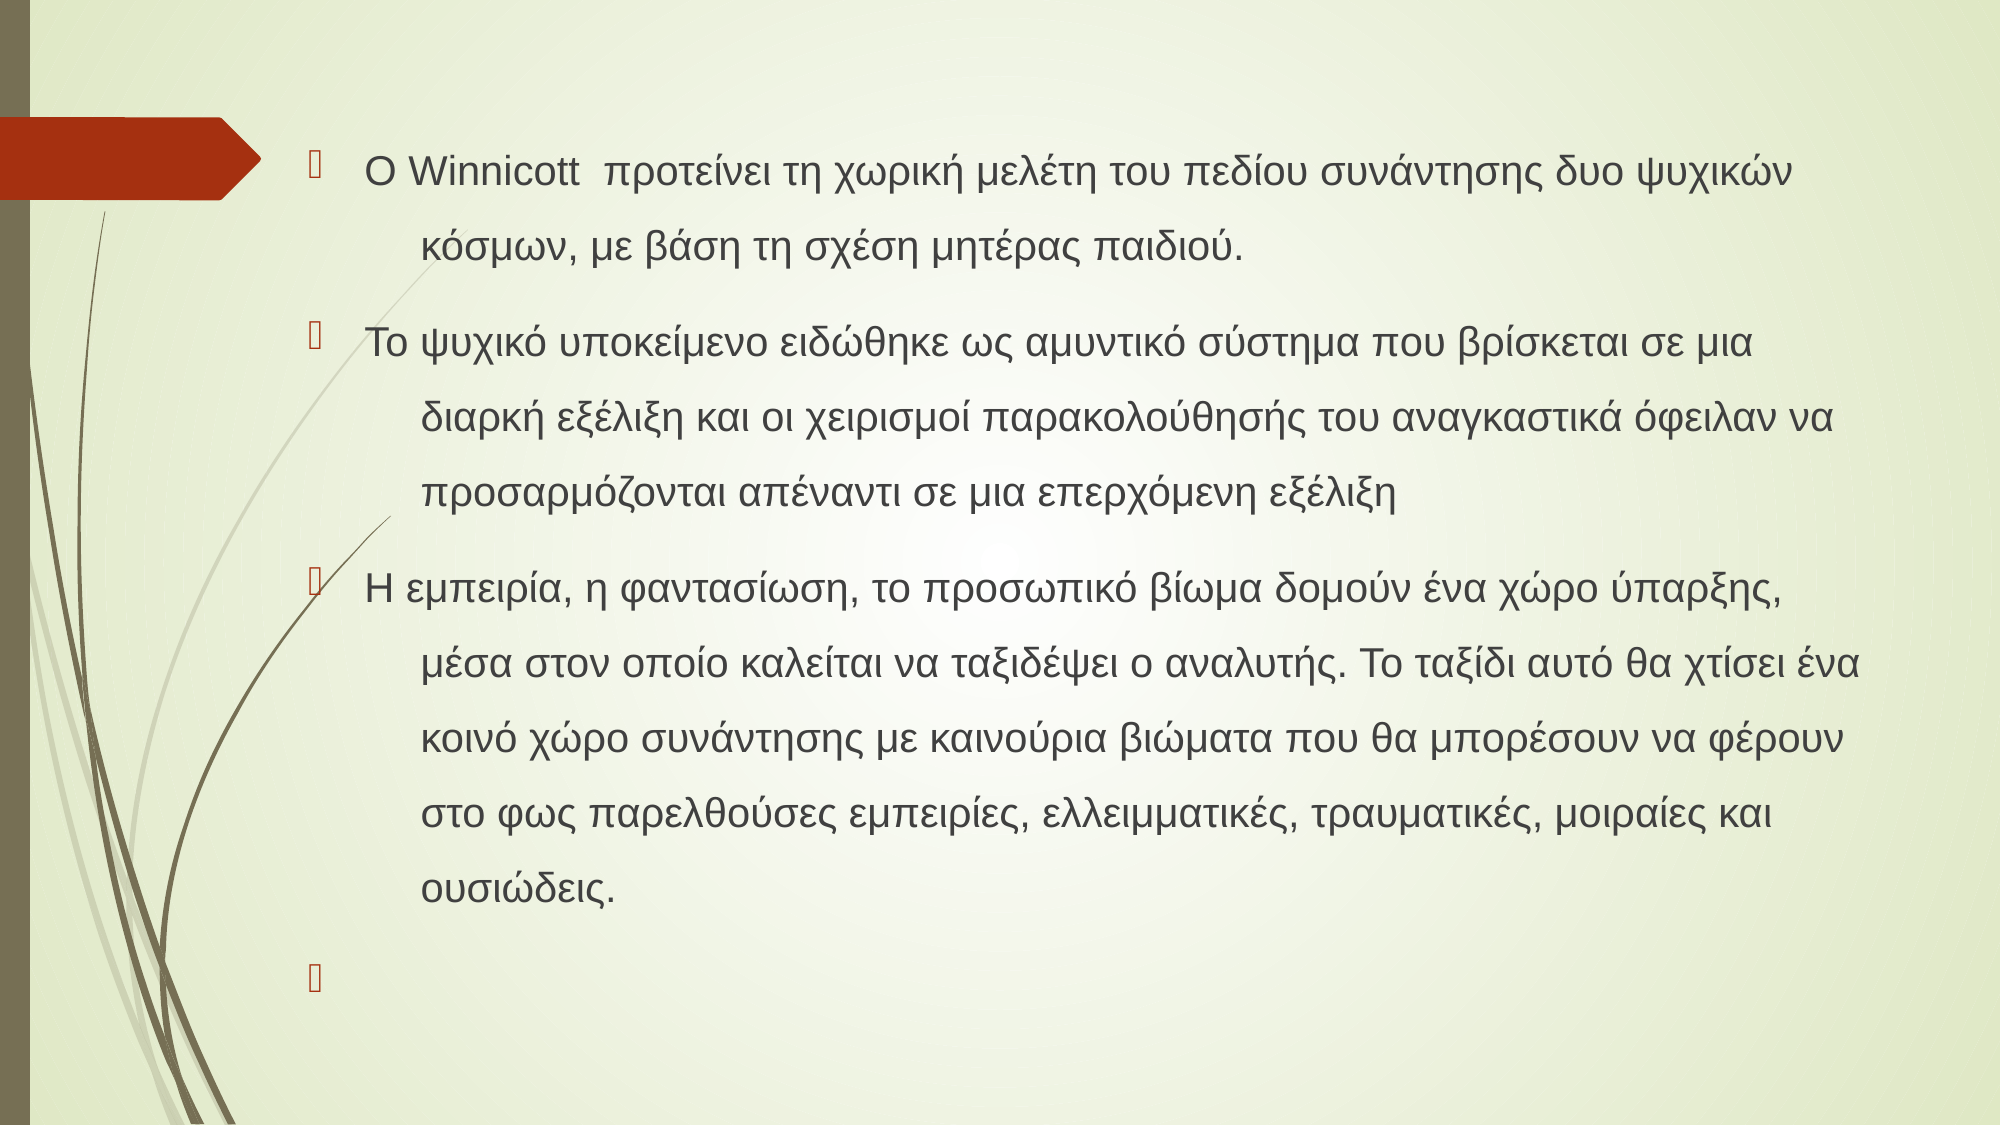

# Ο Winnicott προτείνει τη χωρική μελέτη του πεδίου συνάντησης δυο ψυχικών κόσμων, με βάση τη σχέση μητέρας παιδιού.
Το ψυχικό υποκείμενο ειδώθηκε ως αμυντικό σύστημα που βρίσκεται σε μια διαρκή εξέλιξη και οι χειρισμοί παρακολούθησής του αναγκαστικά όφειλαν να προσαρμόζονται απέναντι σε μια επερχόμενη εξέλιξη
Η εμπειρία, η φαντασίωση, το προσωπικό βίωμα δομούν ένα χώρο ύπαρξης, μέσα στον οποίο καλείται να ταξιδέψει ο αναλυτής. Το ταξίδι αυτό θα χτίσει ένα κοινό χώρο συνάντησης με καινούρια βιώματα που θα μπορέσουν να φέρουν στο φως παρελθούσες εμπειρίες, ελλειμματικές, τραυματικές, μοιραίες και ουσιώδεις.